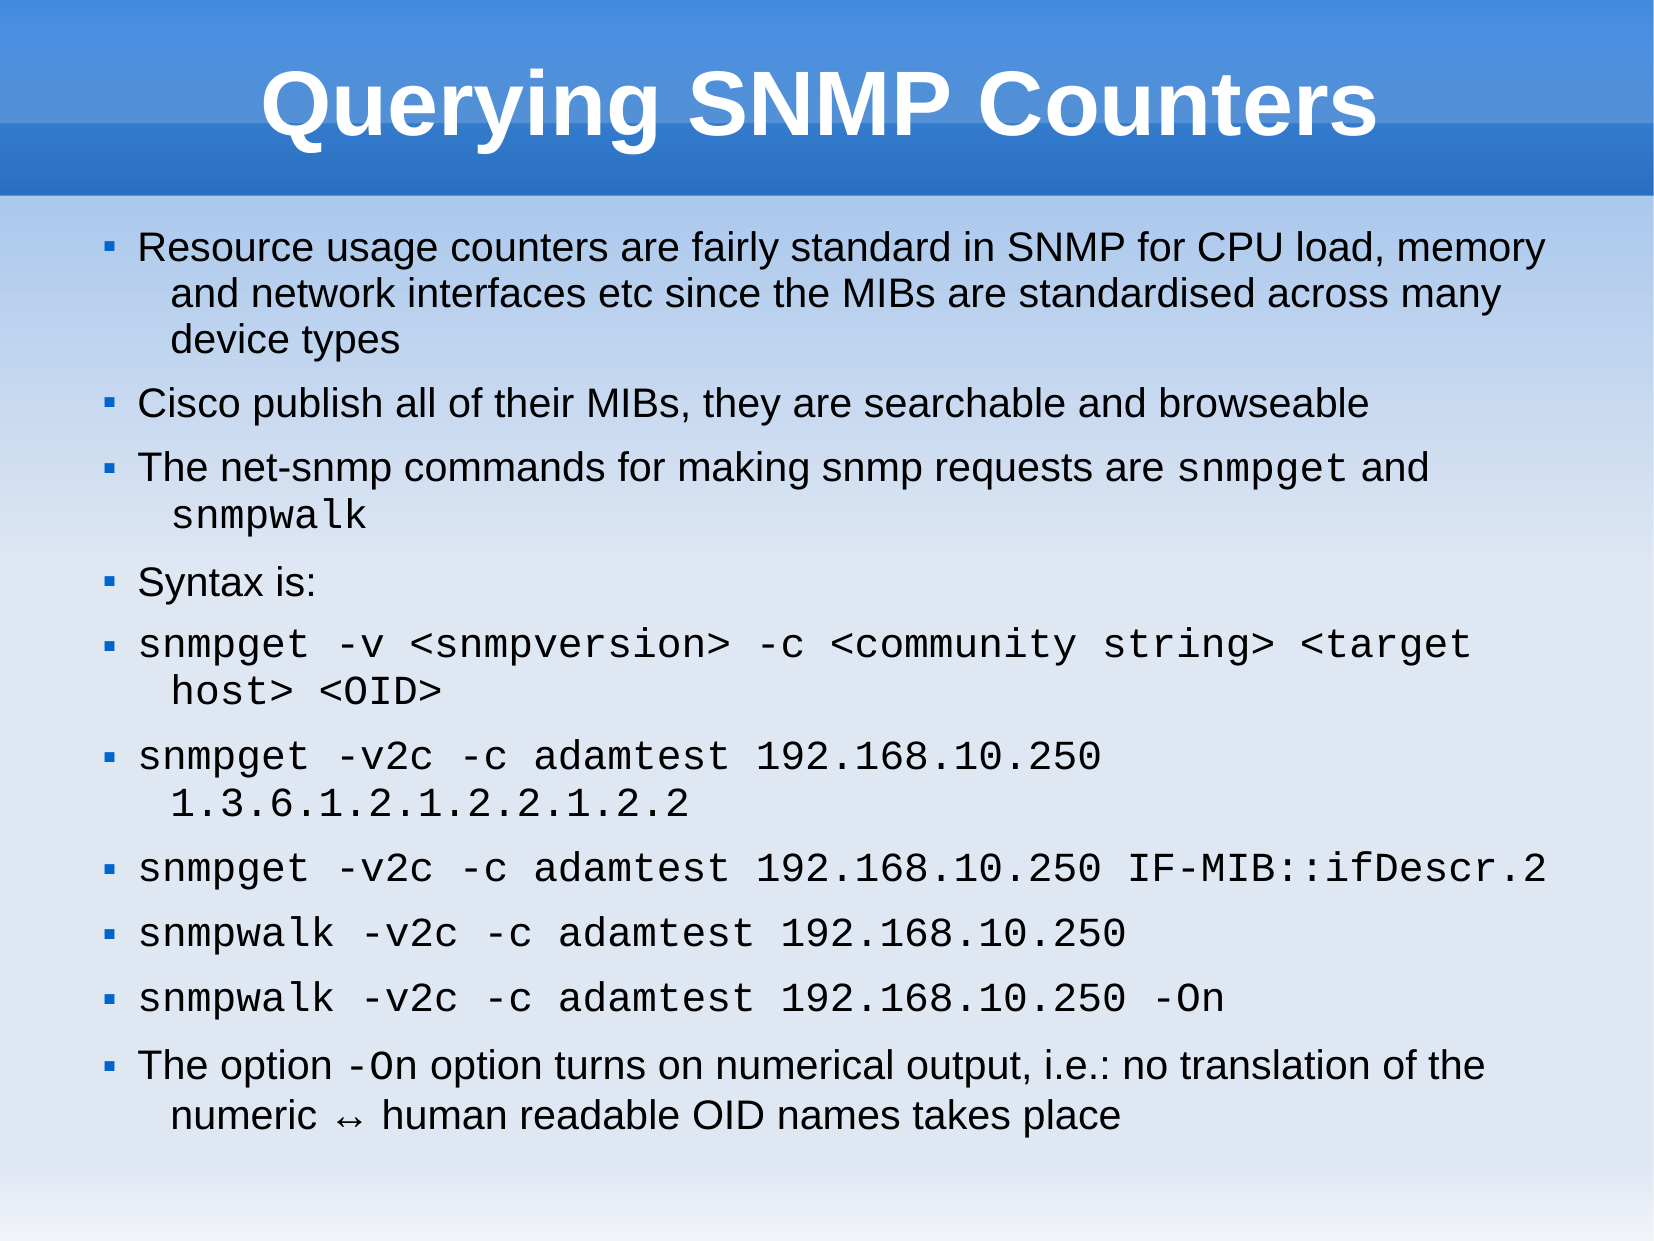

# Querying SNMP Counters
Resource usage counters are fairly standard in SNMP for CPU load, memory and network interfaces etc since the MIBs are standardised across many device types
Cisco publish all of their MIBs, they are searchable and browseable
The net-snmp commands for making snmp requests are snmpget and snmpwalk
Syntax is:
snmpget -v <snmpversion> -c <community string> <target host> <OID>
snmpget -v2c -c adamtest 192.168.10.250 1.3.6.1.2.1.2.2.1.2.2
snmpget -v2c -c adamtest 192.168.10.250 IF-MIB::ifDescr.2
snmpwalk -v2c -c adamtest 192.168.10.250
snmpwalk -v2c -c adamtest 192.168.10.250 -On
The option -On option turns on numerical output, i.e.: no translation of the numeric ↔ human readable OID names takes place